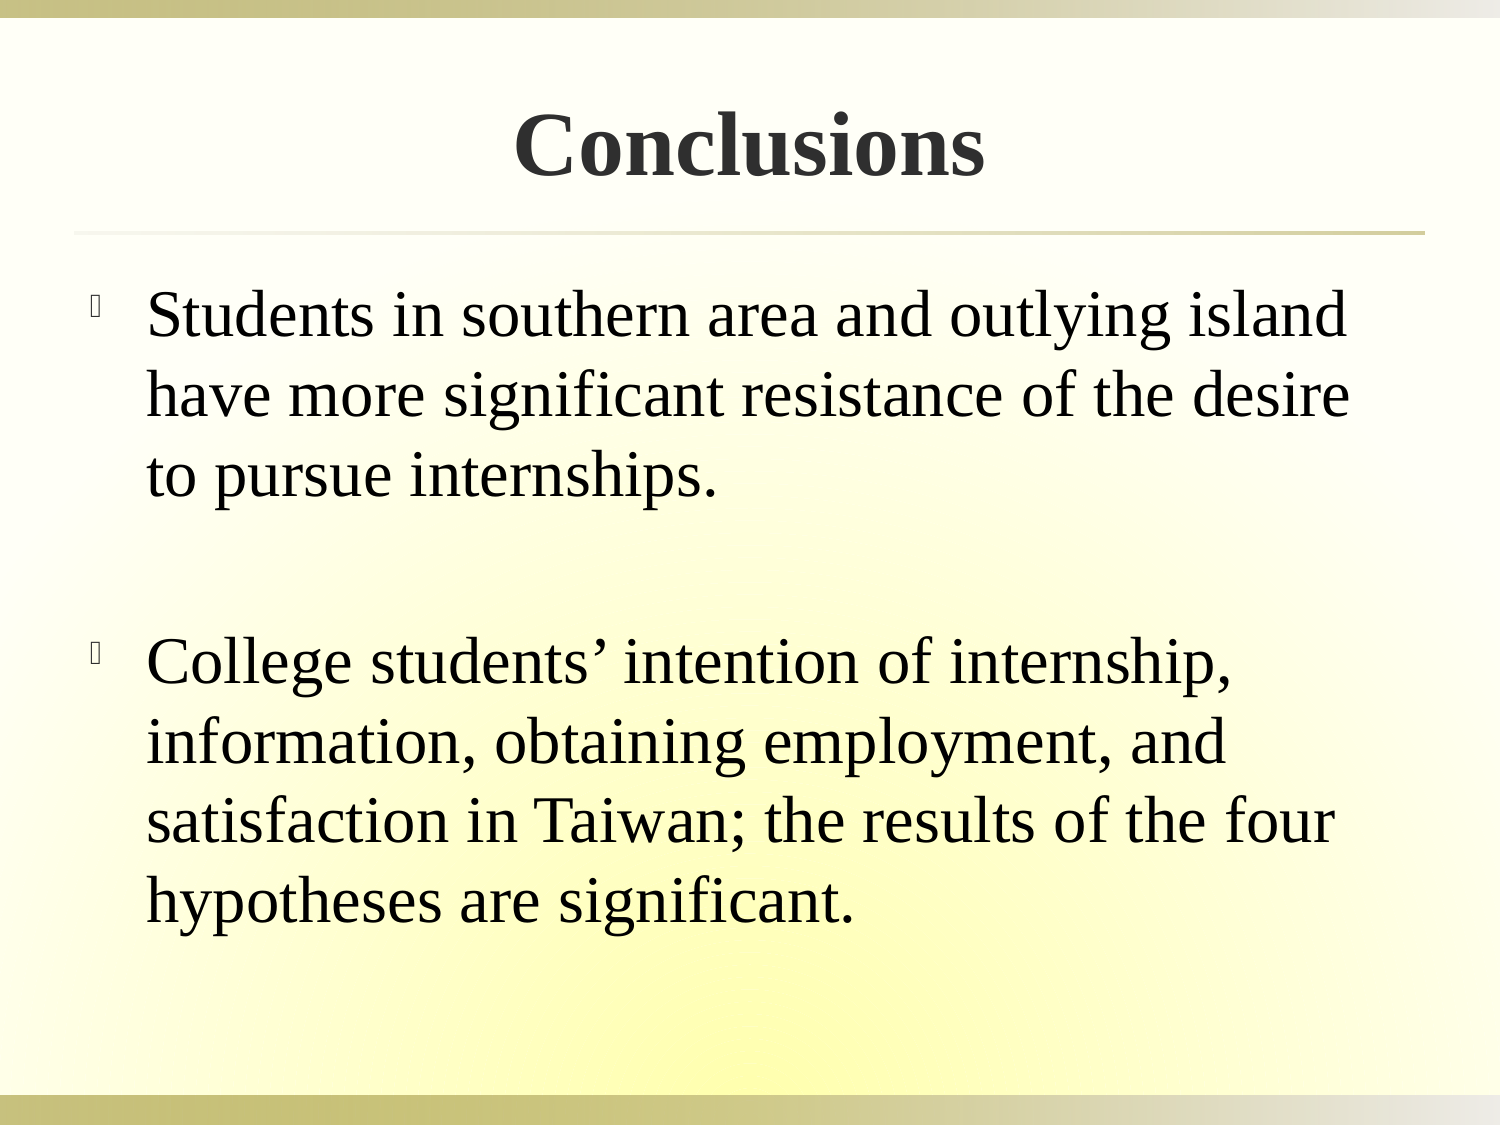

# Conclusions
Students in southern area and outlying island have more significant resistance of the desire to pursue internships.
College students’ intention of internship, information, obtaining employment, and satisfaction in Taiwan; the results of the four hypotheses are significant.